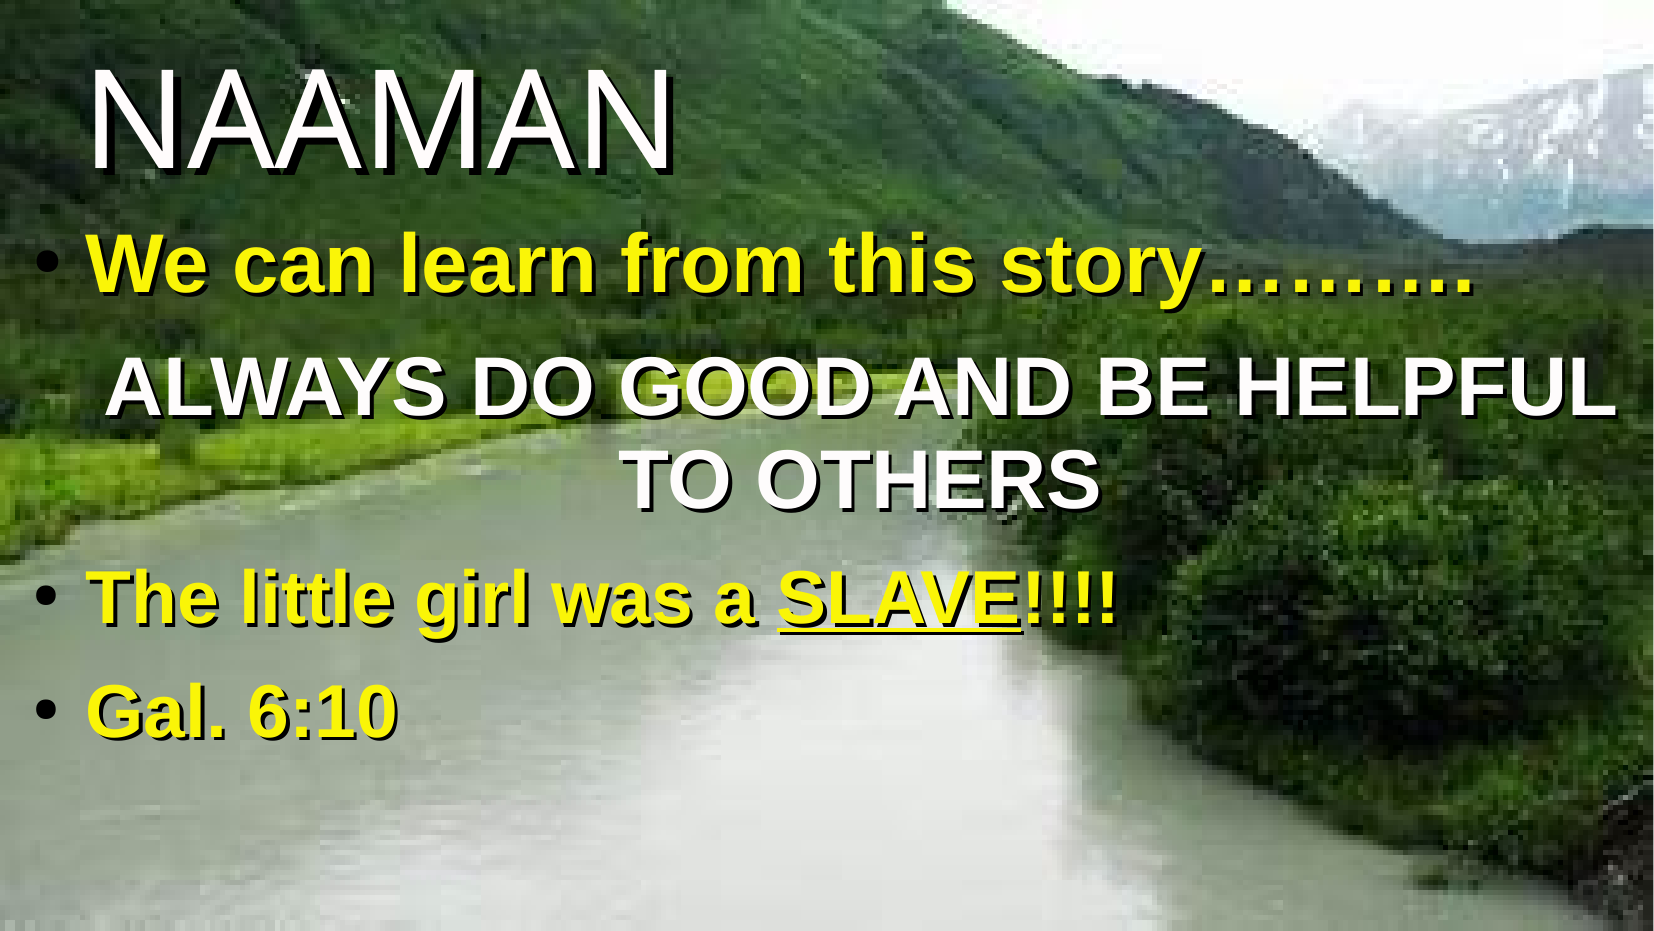

# NAAMAN
We can learn from this story……….
ALWAYS DO GOOD AND BE HELPFUL TO OTHERS
The little girl was a SLAVE!!!!
Gal. 6:10